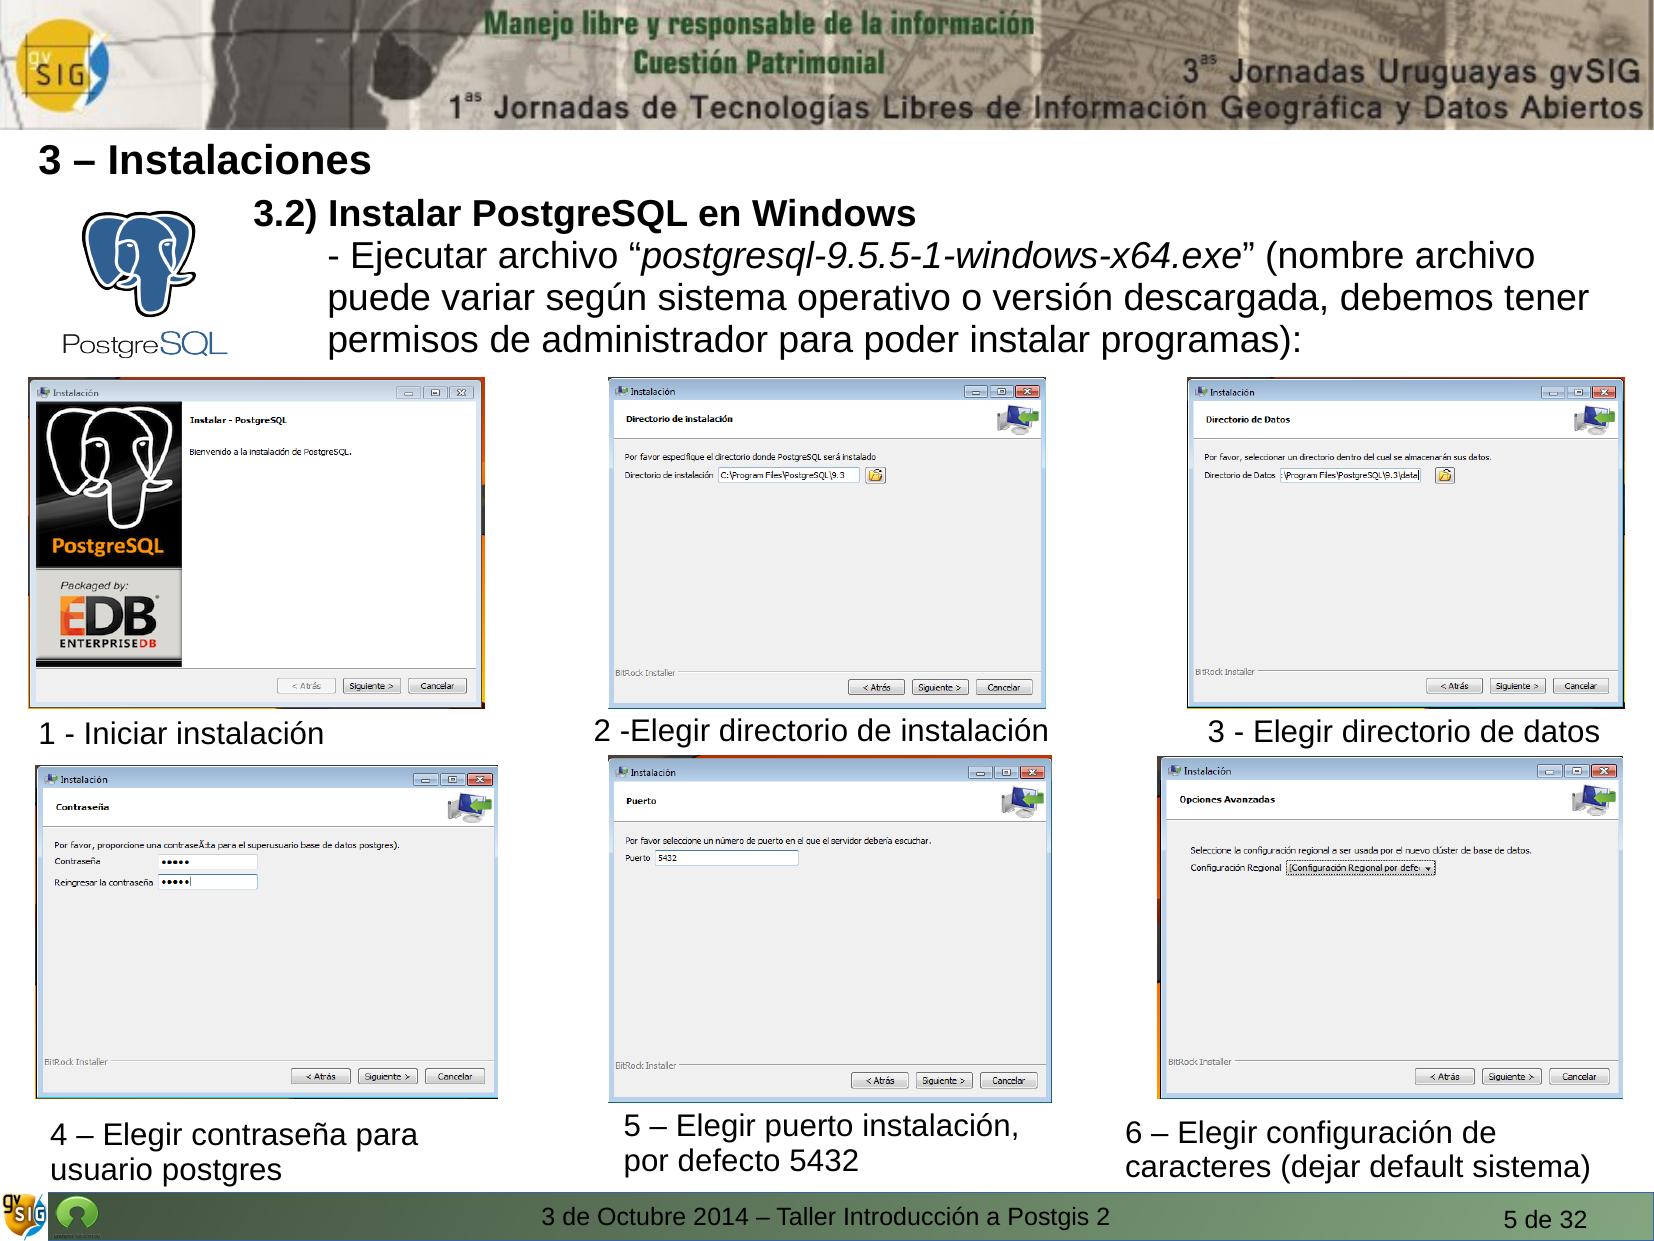

3 – Instalaciones
3.2) Instalar PostgreSQL en Windows
	- Ejecutar archivo “postgresql-9.5.5-1-windows-x64.exe” (nombre archivo 		puede variar según sistema operativo o versión descargada, debemos tener 	permisos de administrador para poder instalar programas):
2 -Elegir directorio de instalación
3 - Elegir directorio de datos
1 - Iniciar instalación
5 – Elegir puerto instalación, por defecto 5432
6 – Elegir configuración de caracteres (dejar default sistema)
4 – Elegir contraseña para usuario postgres
3 de Octubre 2014 – Taller Introducción a Postgis 2
 de 32